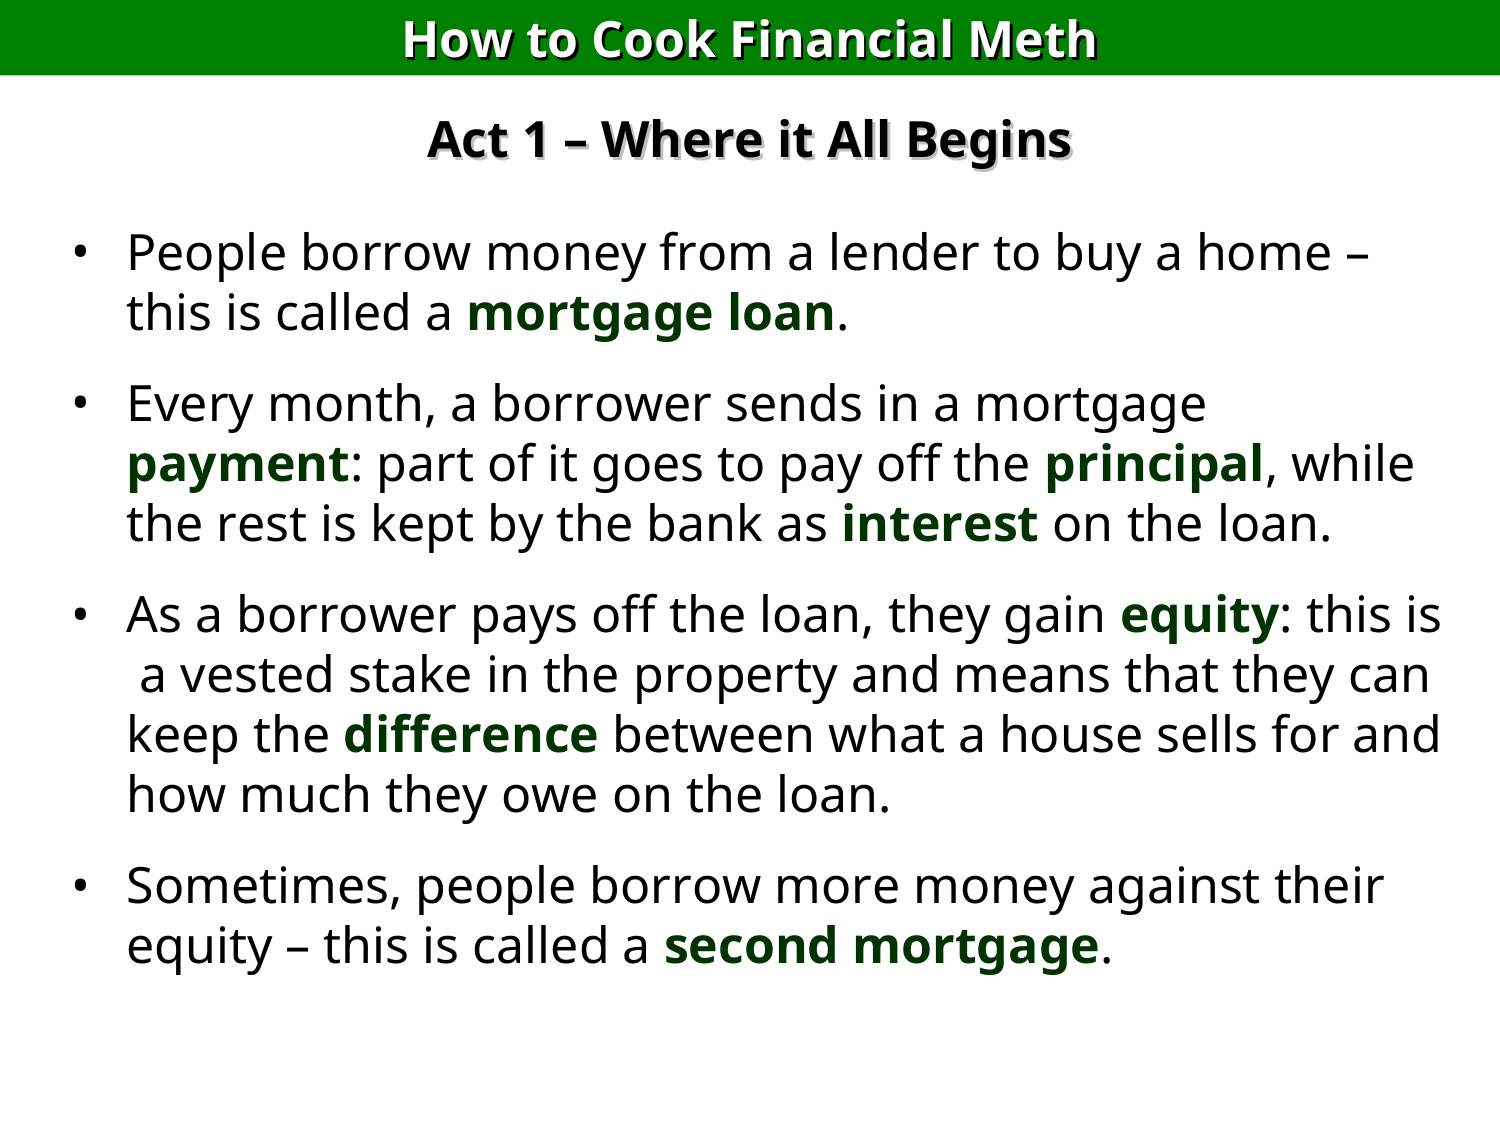

How to Cook Financial Meth
# Act 1 – Where it All Begins
People borrow money from a lender to buy a home – this is called a mortgage loan.
Every month, a borrower sends in a mortgage payment: part of it goes to pay off the principal, while the rest is kept by the bank as interest on the loan.
As a borrower pays off the loan, they gain equity: this is a vested stake in the property and means that they can keep the difference between what a house sells for and how much they owe on the loan.
Sometimes, people borrow more money against their equity – this is called a second mortgage.